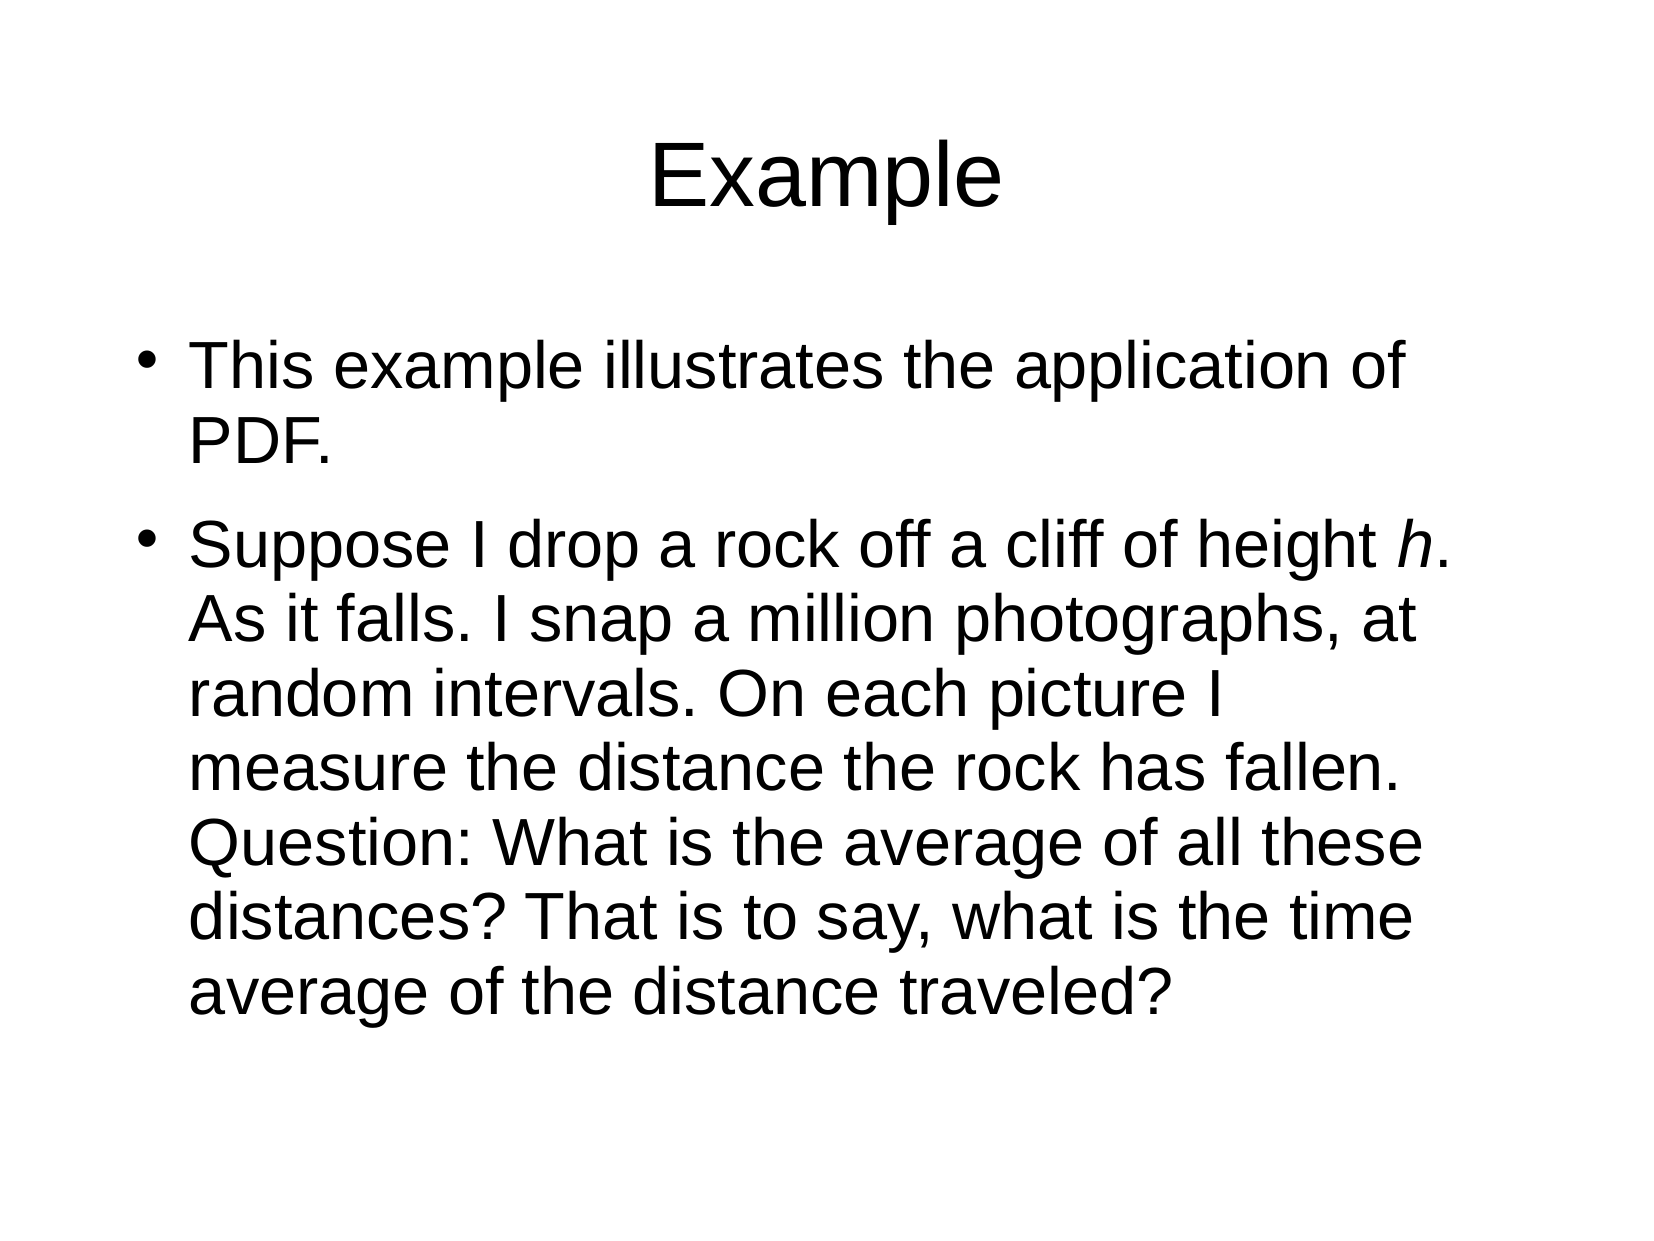

# Example
This example illustrates the application of PDF.
Suppose I drop a rock off a cliff of height h. As it falls. I snap a million photographs, at random intervals. On each picture I measure the distance the rock has fallen. Question: What is the average of all these distances? That is to say, what is the time average of the distance traveled?